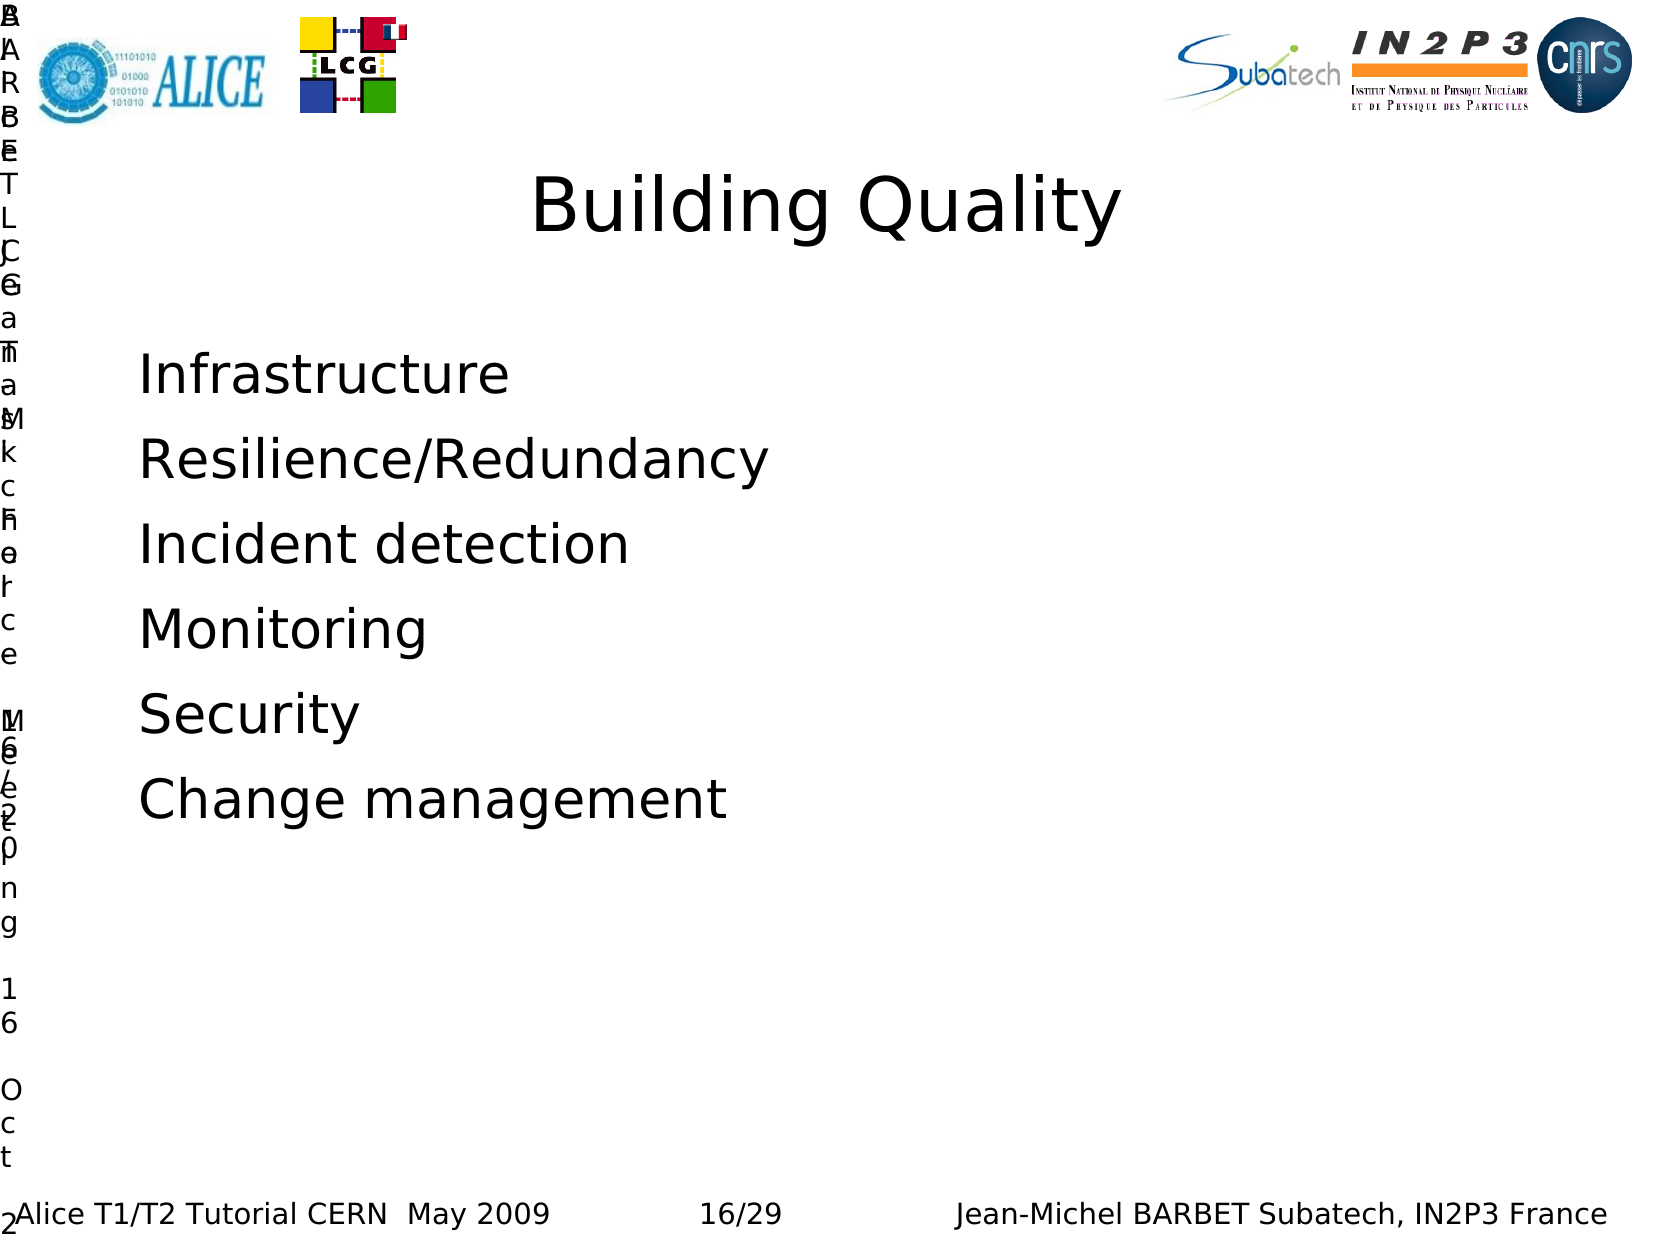

# Building Quality
Infrastructure
Resilience/Redundancy
Incident detection
Monitoring
Security
Change management